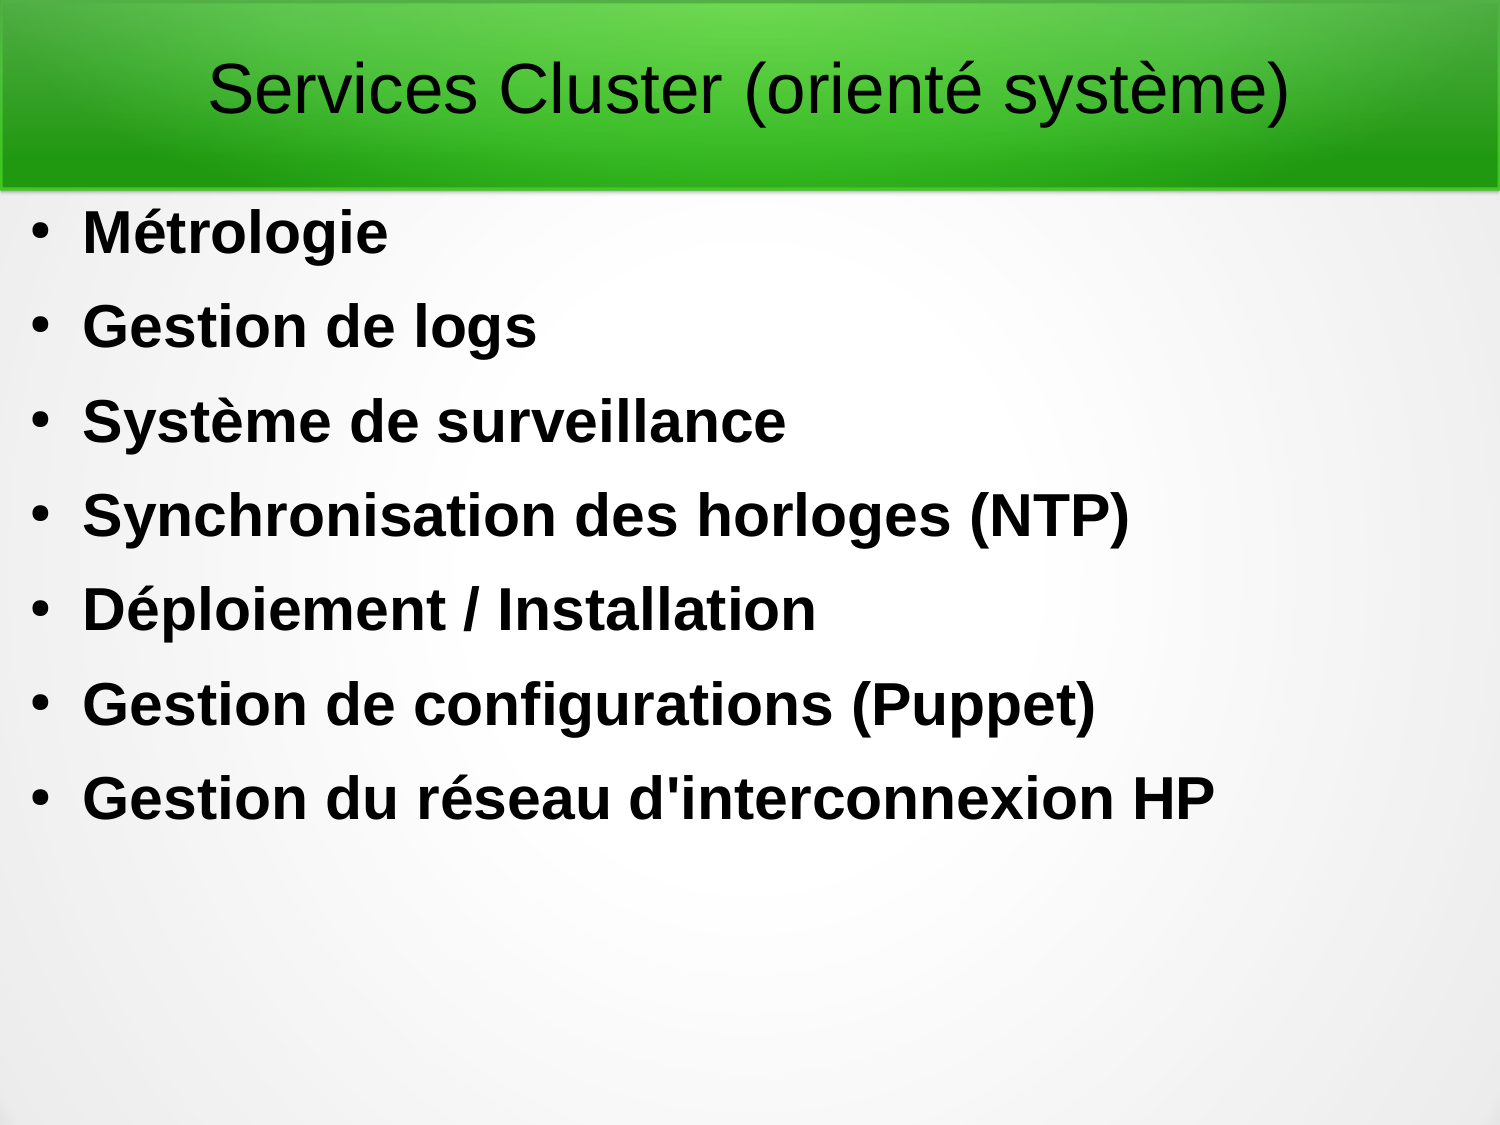

# Services Cluster (orienté système)
Métrologie
Gestion de logs
Système de surveillance
Synchronisation des horloges (NTP)
Déploiement / Installation
Gestion de configurations (Puppet)
Gestion du réseau d'interconnexion HP